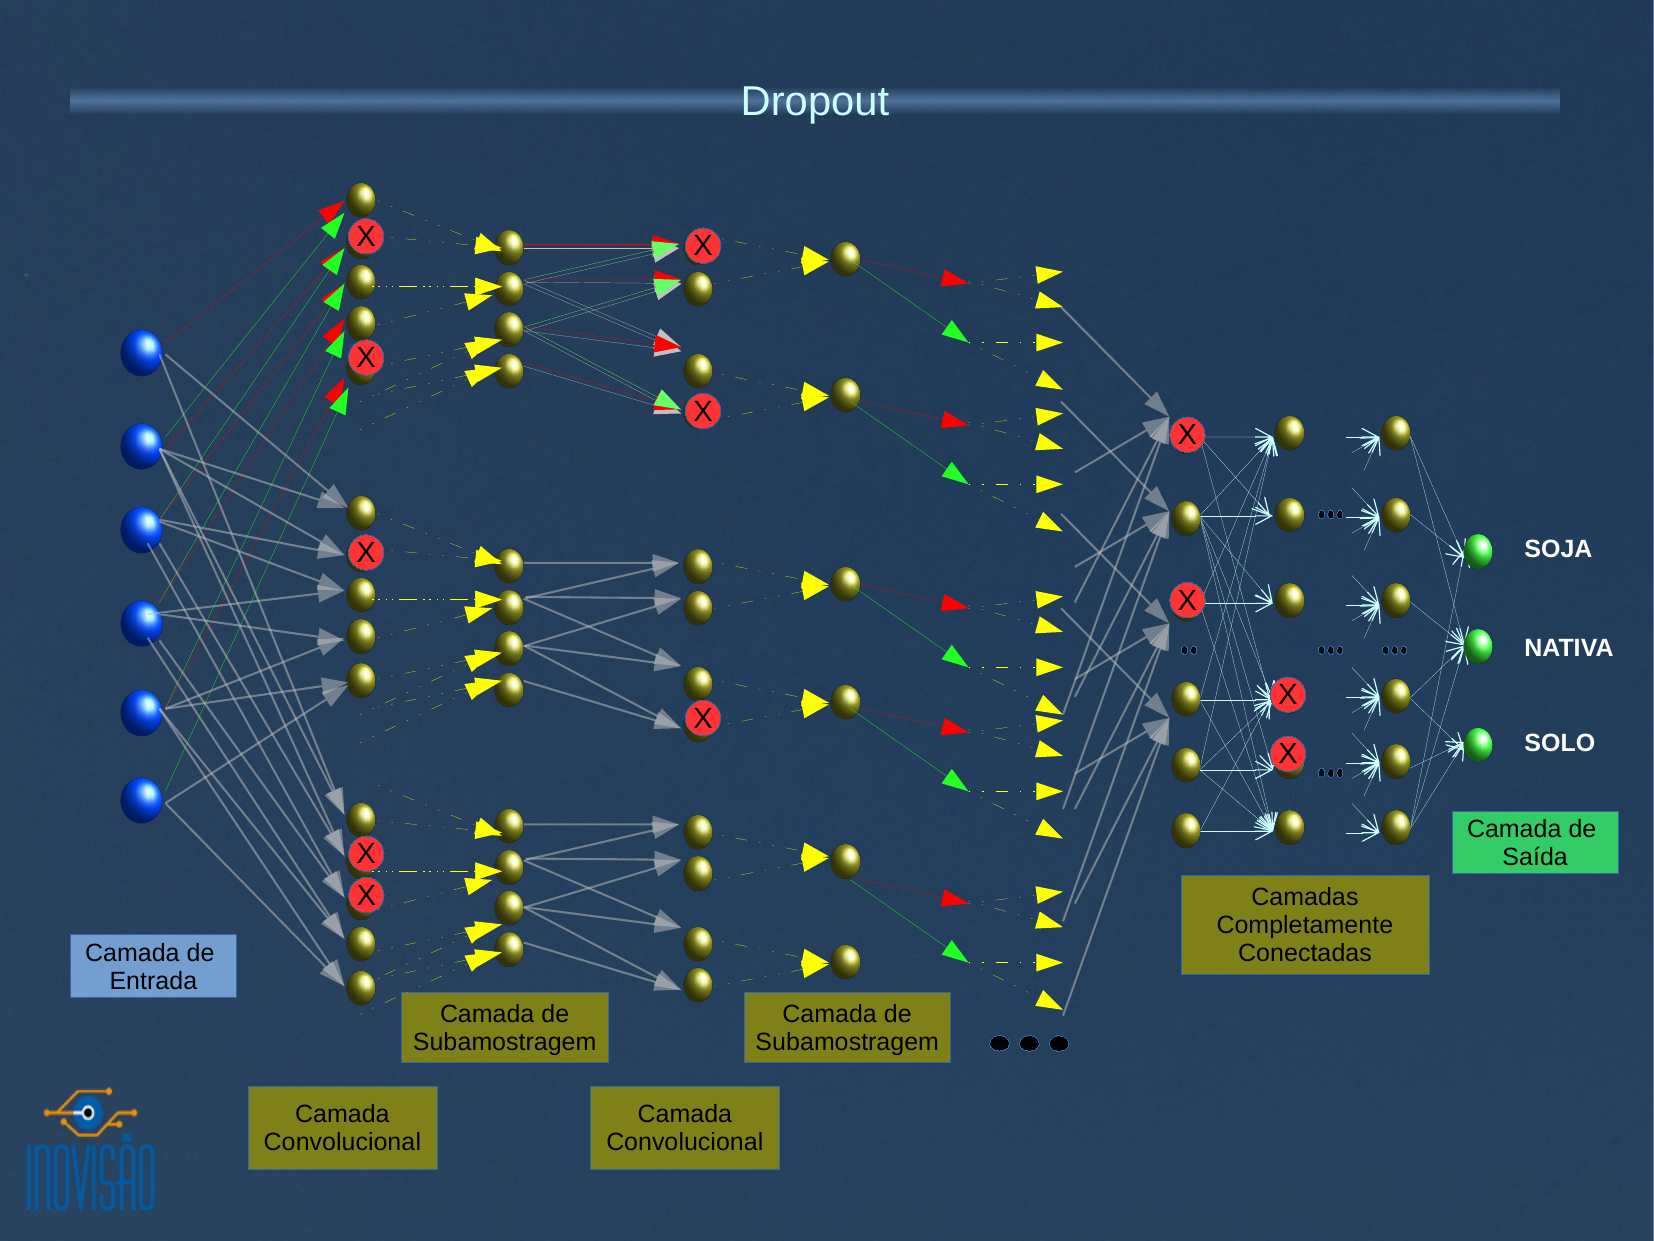

Dropout
X
X
X
X
X
X
SOJA
X
NATIVA
X
X
SOLO
X
Camada de
Saída
X
Camadas
Completamente
Conectadas
X
Camada de
Entrada
Camada de
Subamostragem
Camada de
Subamostragem
Camada
Convolucional
Camada
Convolucional